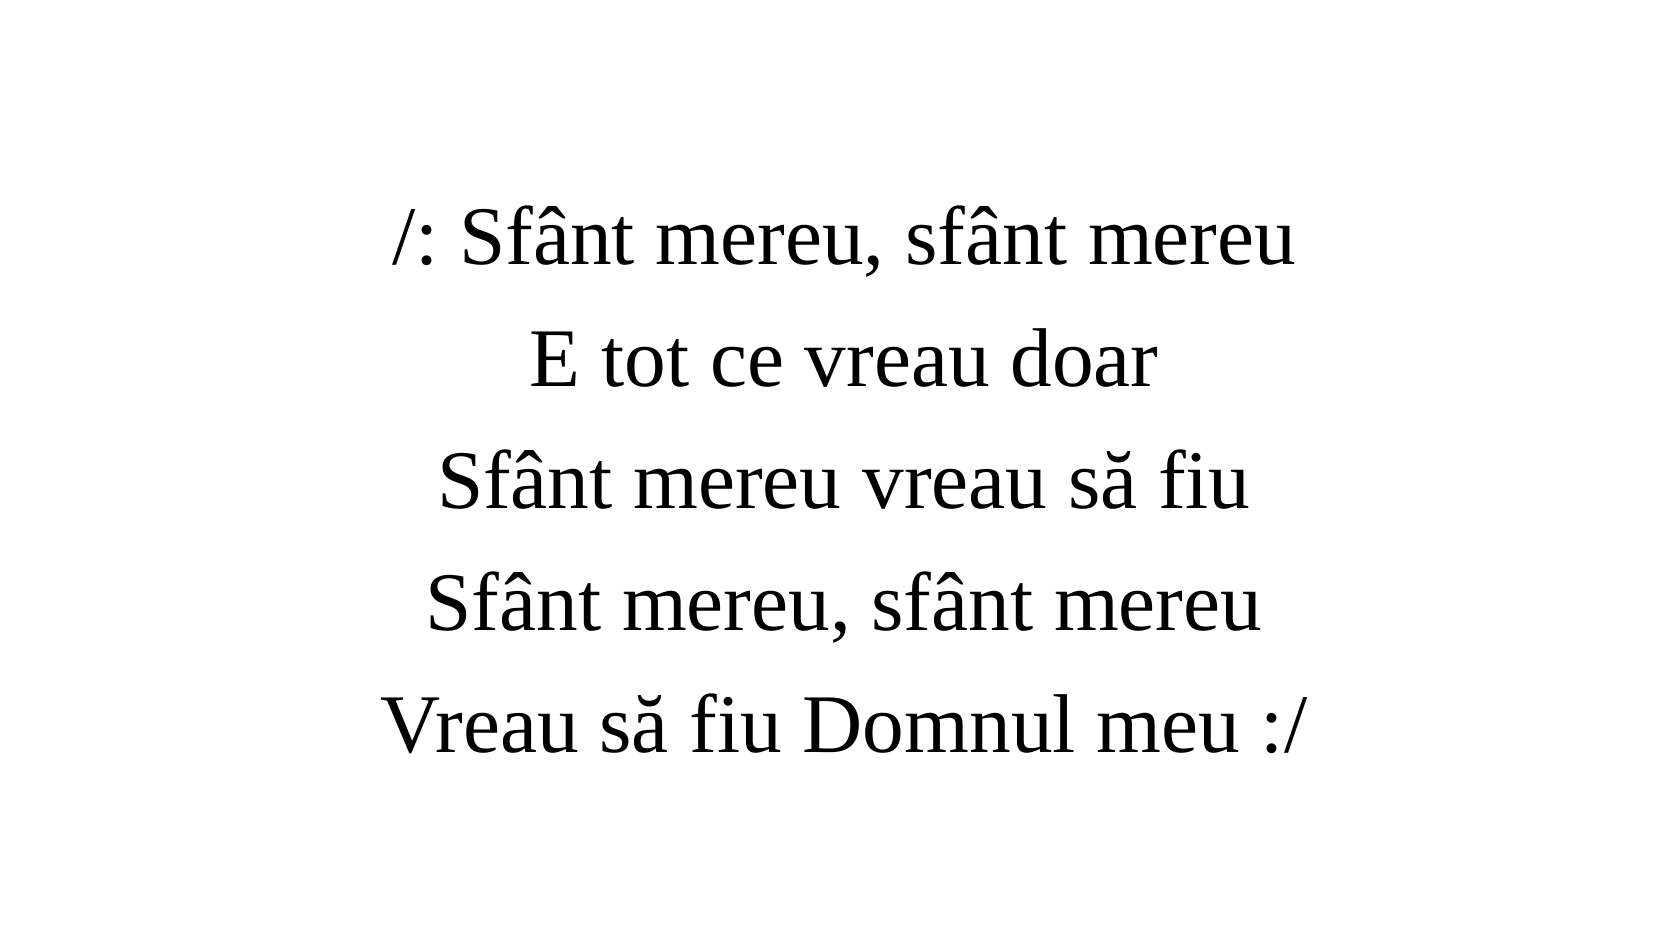

# /: Sfânt mereu, sfânt mereu
E tot ce vreau doar
Sfânt mereu vreau să fiu
Sfânt mereu, sfânt mereu
Vreau să fiu Domnul meu :/